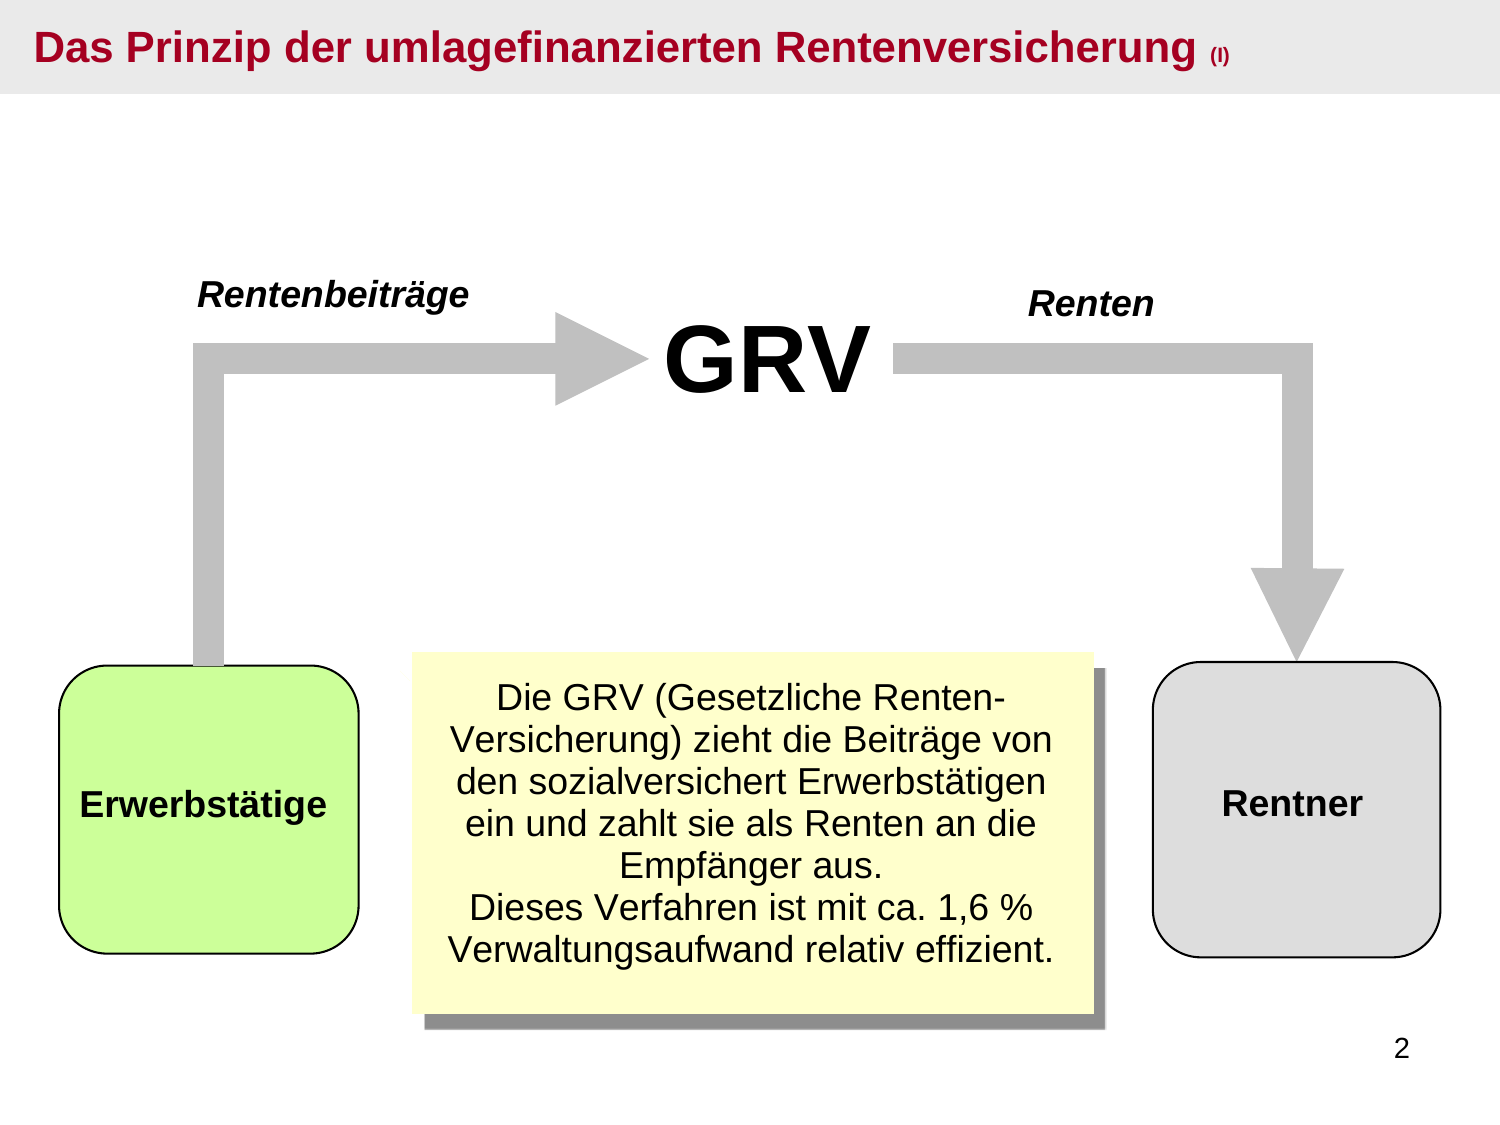

Das Prinzip der umlagefinanzierten Rentenversicherung (I)
Rentenbeiträge
Renten
GRV
 Rentner
Erwerbstätige
Die GRV (Gesetzliche Renten-Versicherung) zieht die Beiträge von den sozialversichert Erwerbstätigen ein und zahlt sie als Renten an die Empfänger aus.
Dieses Verfahren ist mit ca. 1,6 % Verwaltungsaufwand relativ effizient.
2